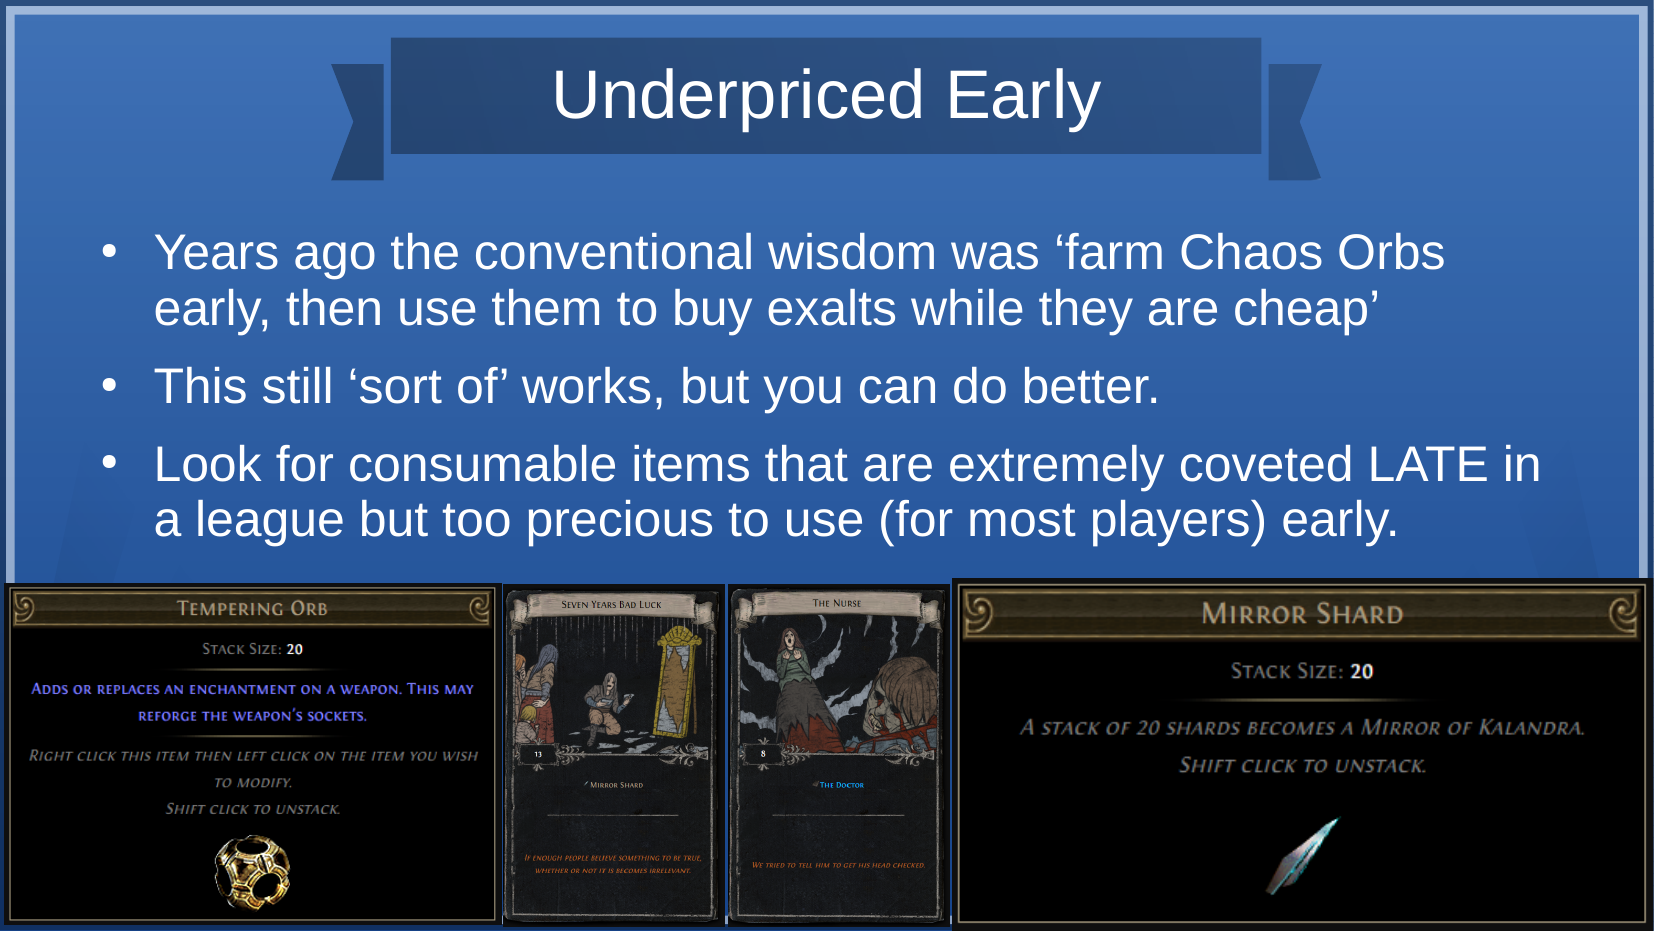

# Underpriced Early
Years ago the conventional wisdom was ‘farm Chaos Orbs early, then use them to buy exalts while they are cheap’
This still ‘sort of’ works, but you can do better.
Look for consumable items that are extremely coveted LATE in a league but too precious to use (for most players) early.